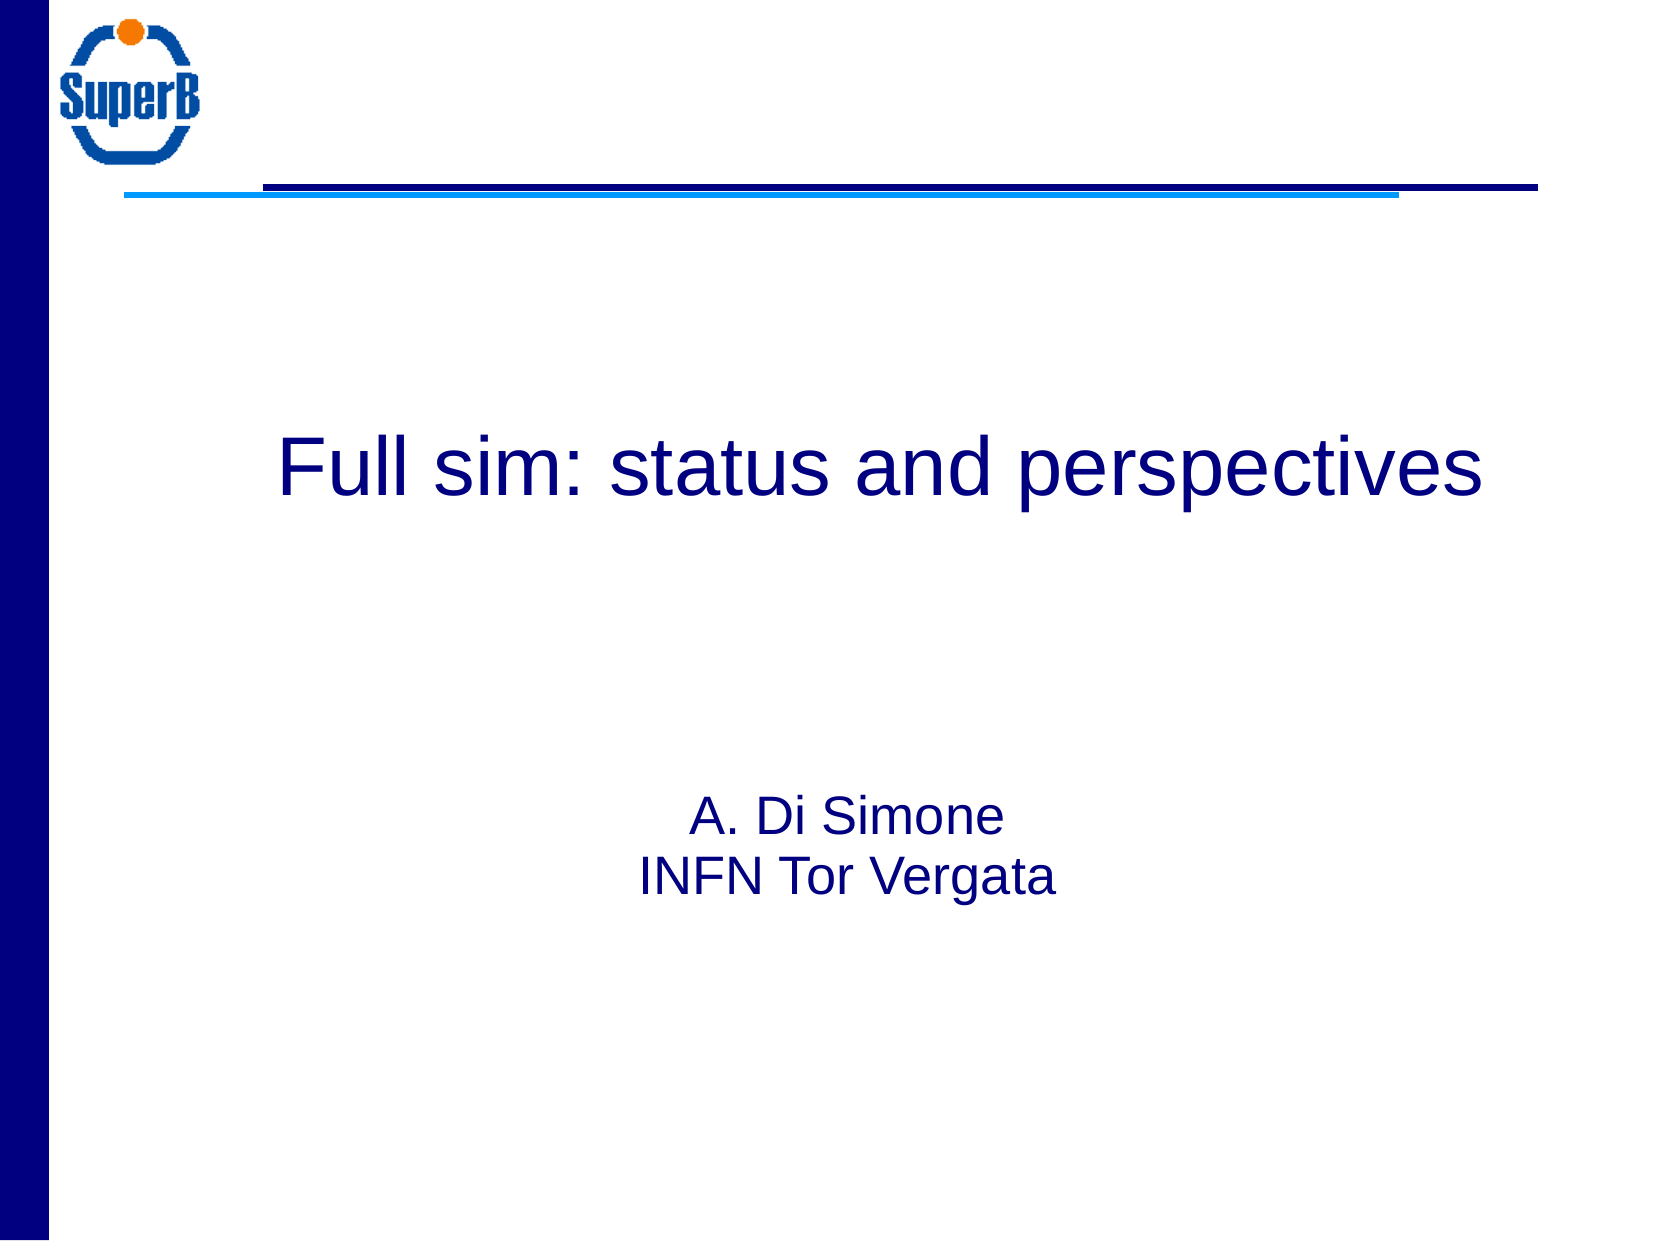

Full sim: status and perspectives
A. Di Simone
INFN Tor Vergata